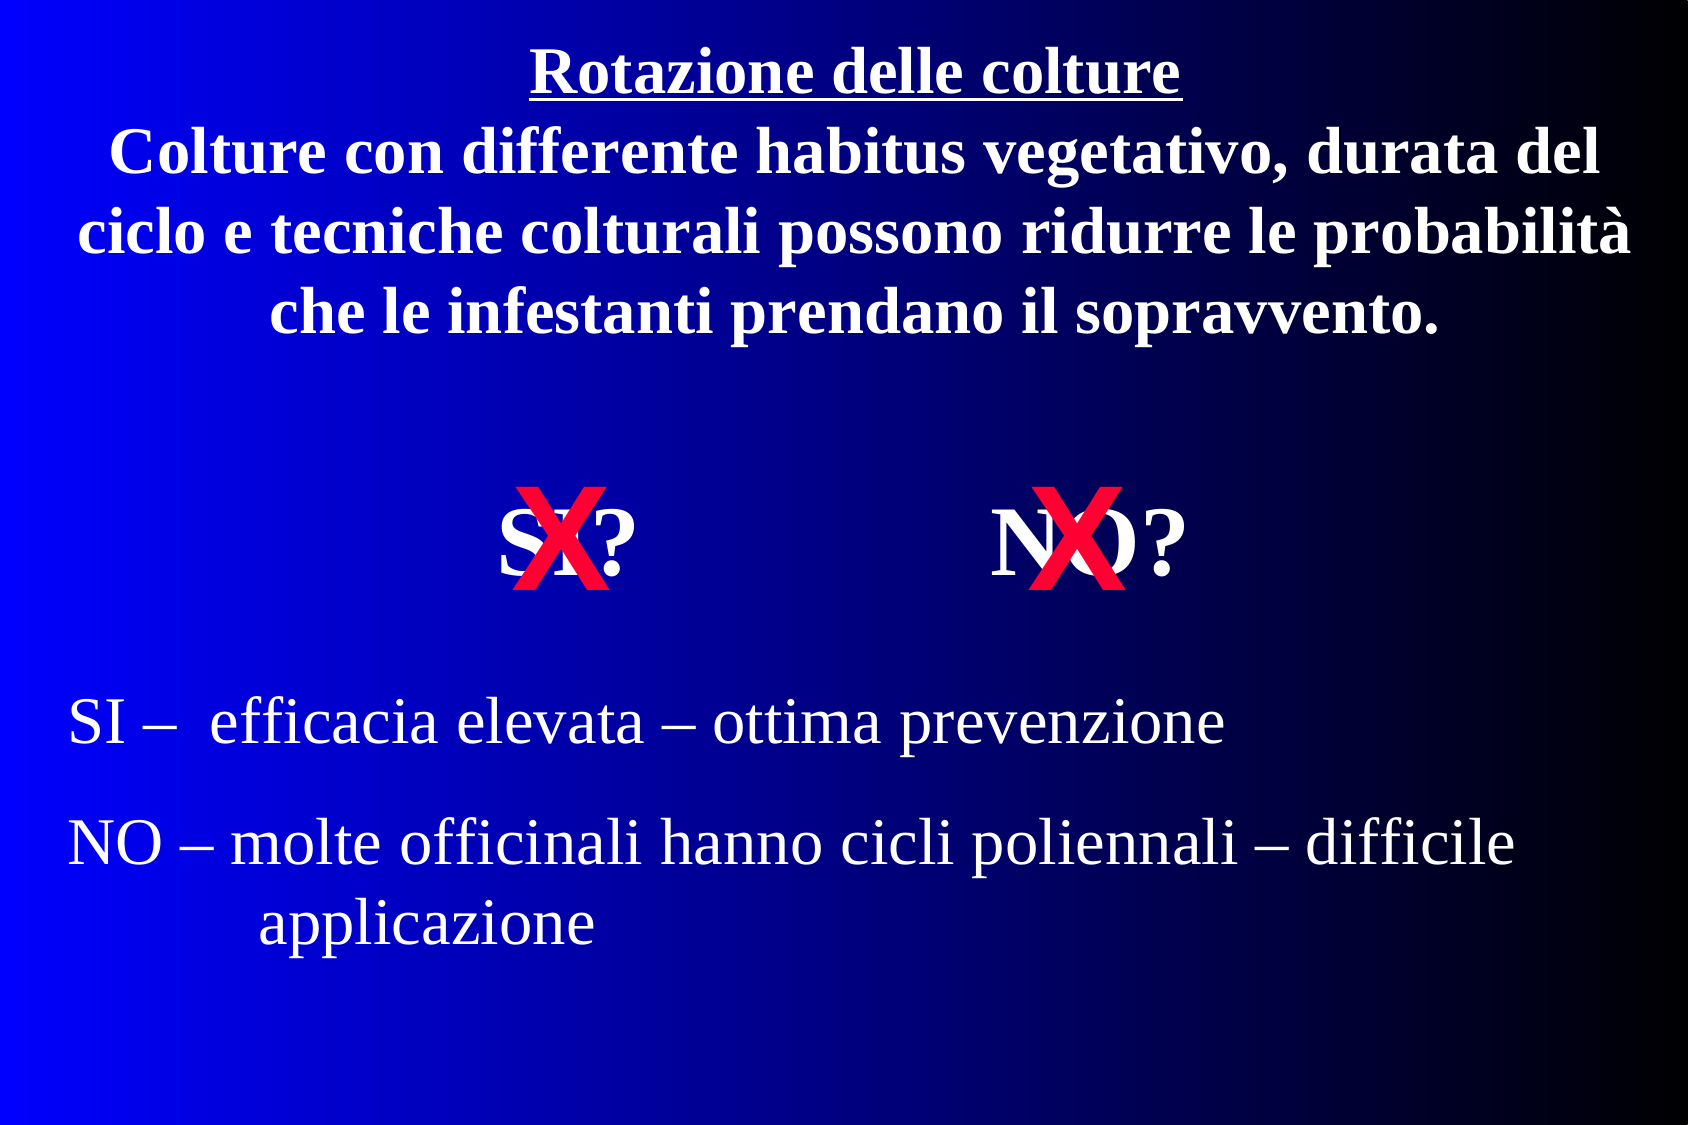

Rotazione delle colture
Colture con differente habitus vegetativo, durata del ciclo e tecniche colturali possono ridurre le probabilità che le infestanti prendano il sopravvento.
X X
SI? NO?
SI – efficacia elevata – ottima prevenzione
NO – molte officinali hanno cicli poliennali – difficile applicazione